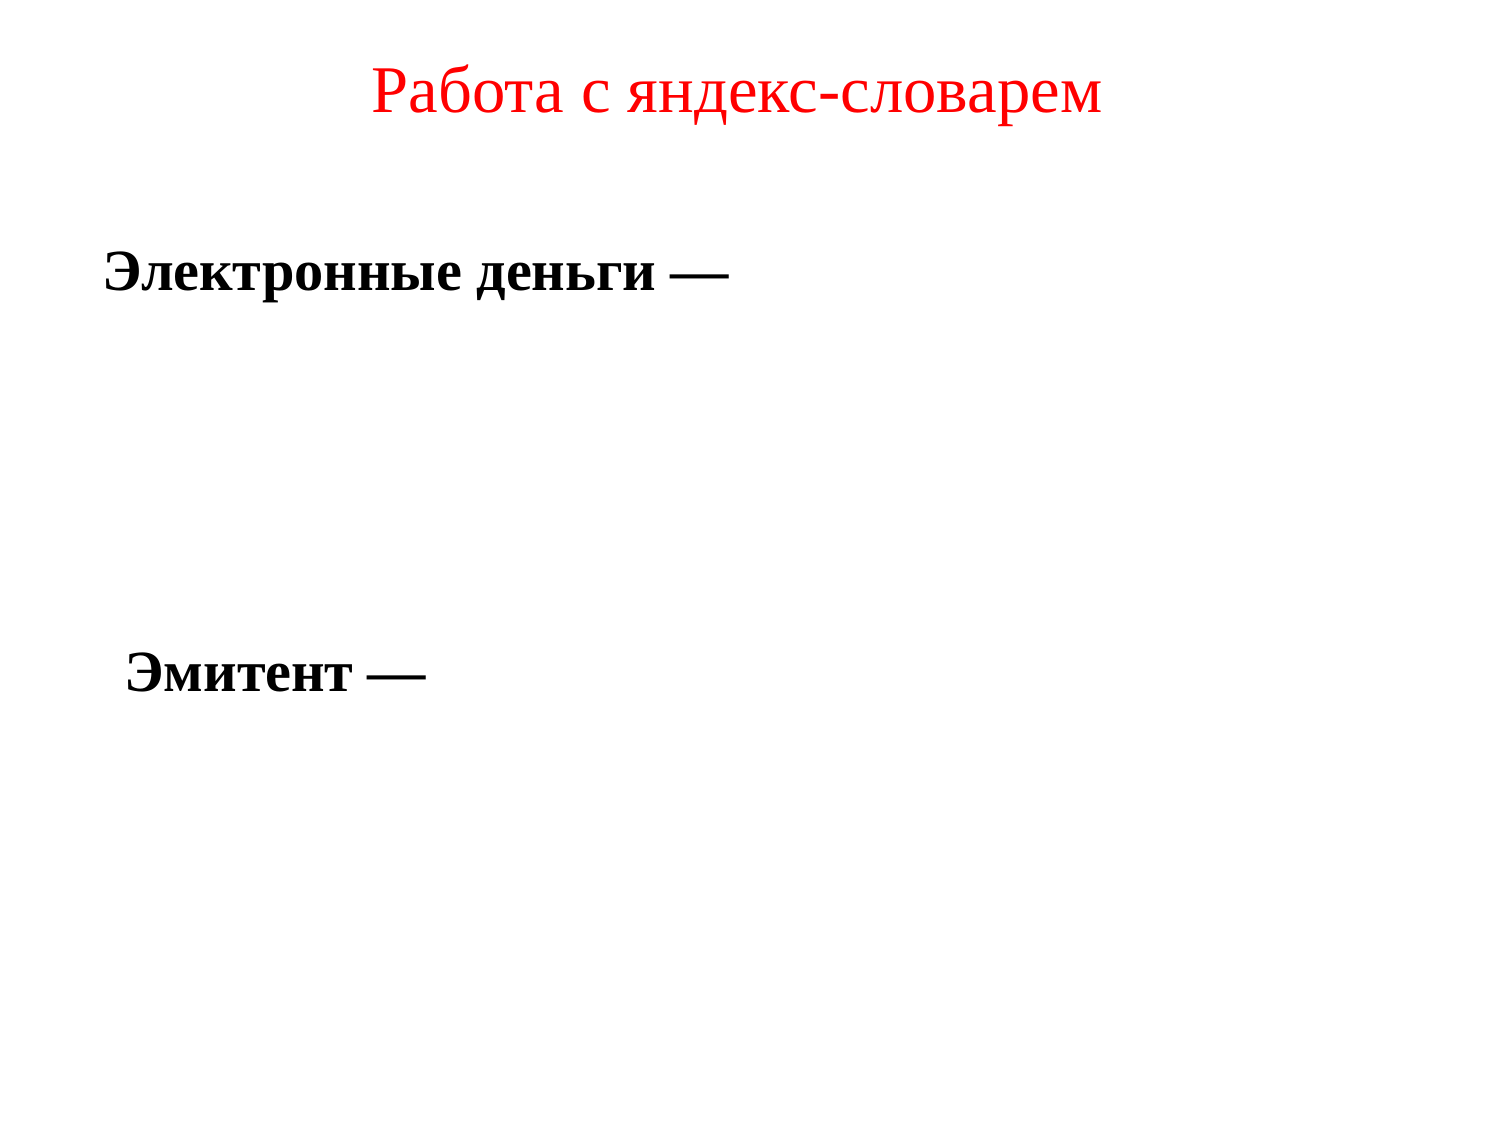

Работа с яндекс-словарем
Электронные деньги —
Эмитент —